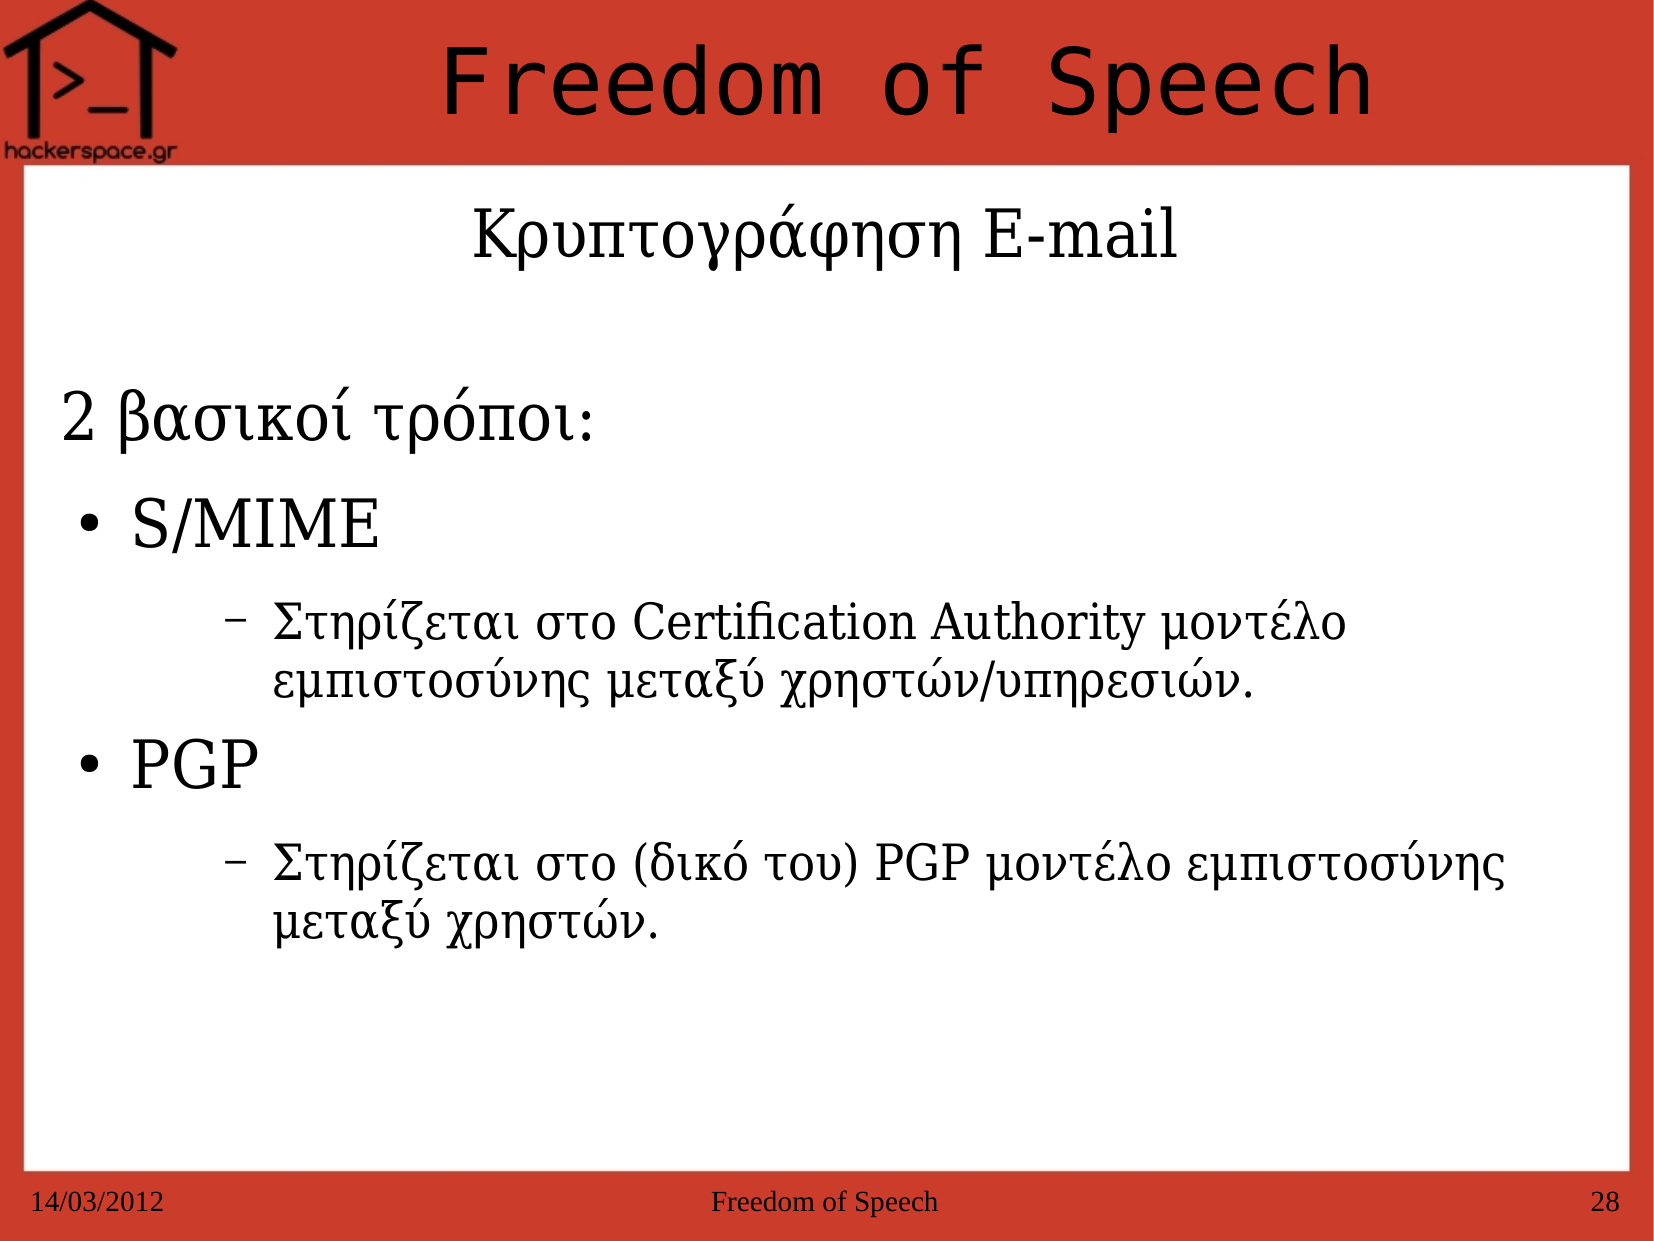

# Freedom of Speech
Κρυπτογράφηση E-mail
2 βασικοί τρόποι:
S/MIME
Στηρίζεται στο Certification Authority μοντέλο εμπιστοσύνης μεταξύ χρηστών/υπηρεσιών.
PGP
Στηρίζεται στο (δικό του) PGP μοντέλο εμπιστοσύνης μεταξύ χρηστών.
14/03/2012
Freedom of Speech
28